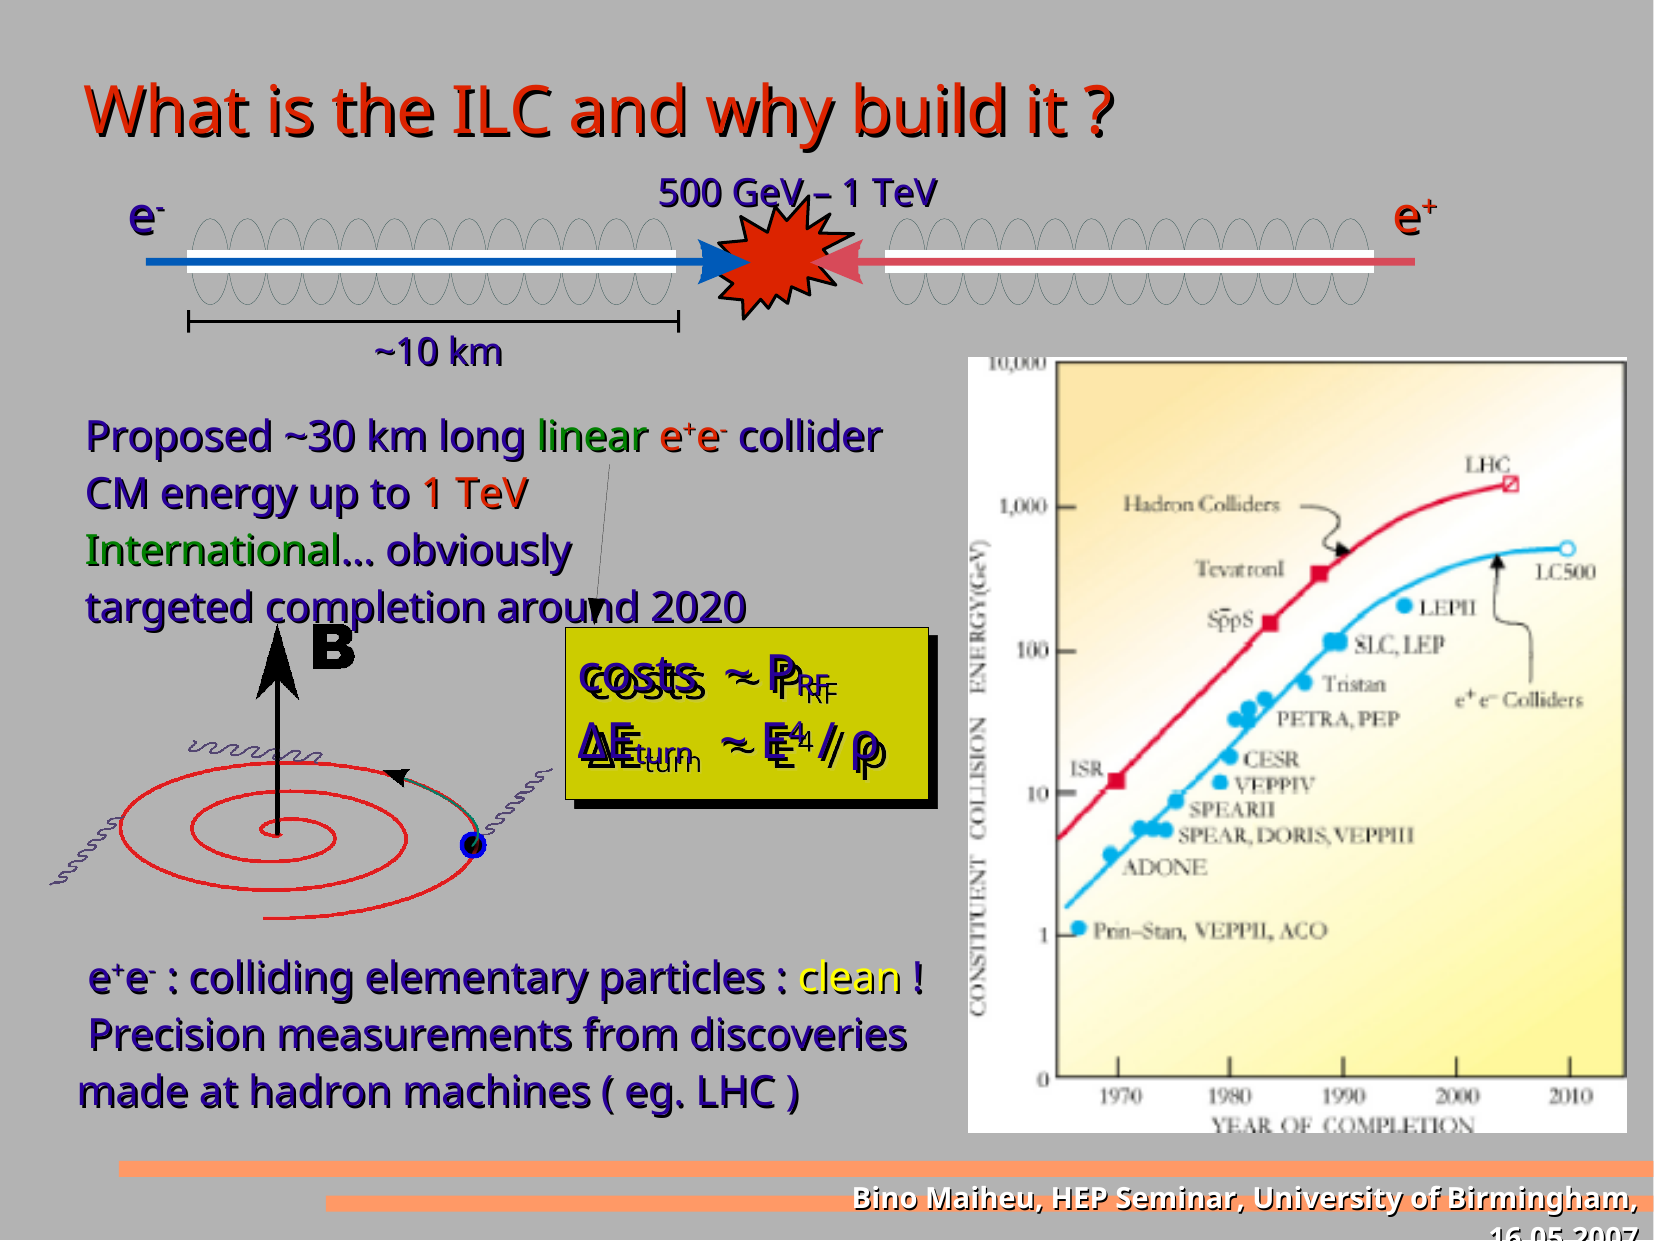

What is the ILC and why build it ?
500 GeV – 1 TeV
e+
e-
~10 km
 Proposed ~30 km long linear e+e- collider
 CM energy up to 1 TeV
 International... obviously
 targeted completion around 2020
costs ~ PRF
ΔEturn ~ E4 / ρ
 e+e- : colliding elementary particles : clean !
 Precision measurements from discoveries made at hadron machines ( eg. LHC )
Bino Maiheu, HEP Seminar, University of Birmingham, 16.05.2007